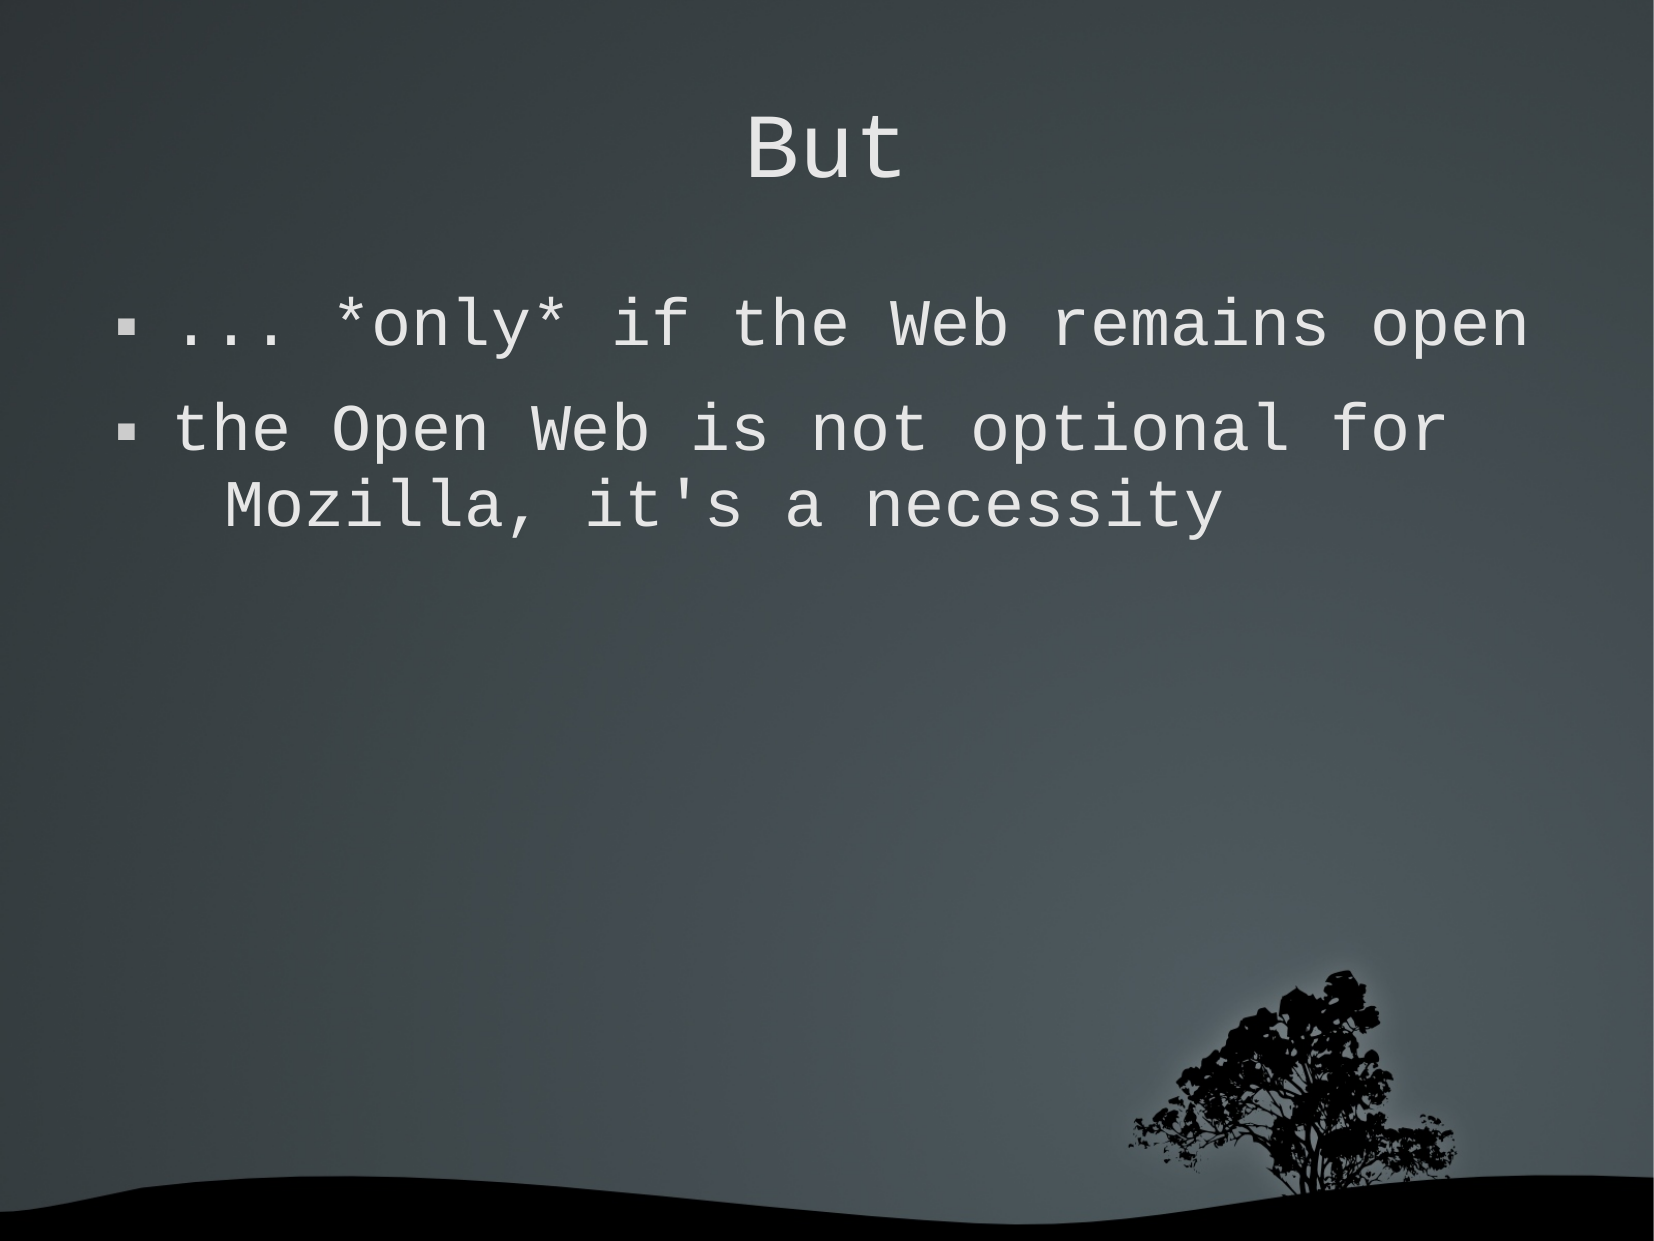

# But
... *only* if the Web remains open
the Open Web is not optional for Mozilla, it's a necessity